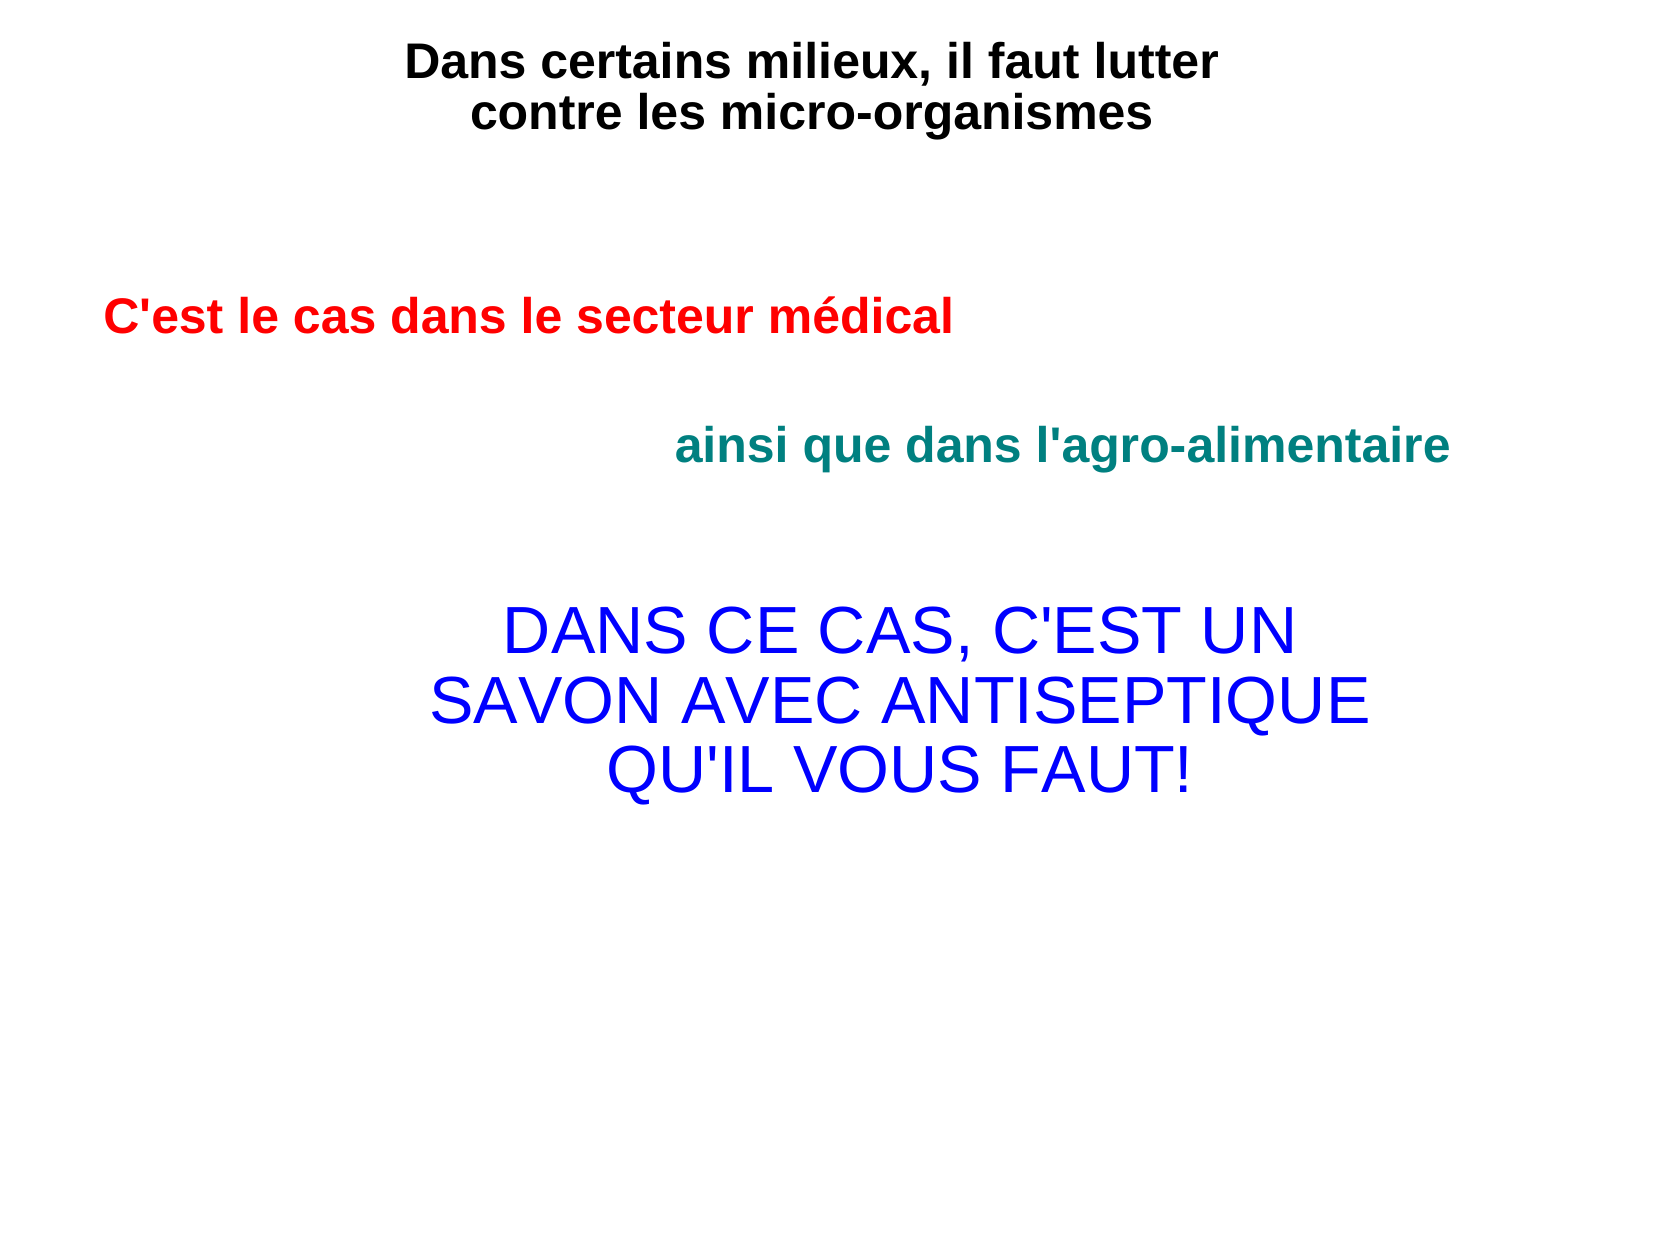

Dans certains milieux, il faut lutter contre les micro-organismes
C'est le cas dans le secteur médical
ainsi que dans l'agro-alimentaire
DANS CE CAS, C'EST UN SAVON AVEC ANTISEPTIQUE QU'IL VOUS FAUT!